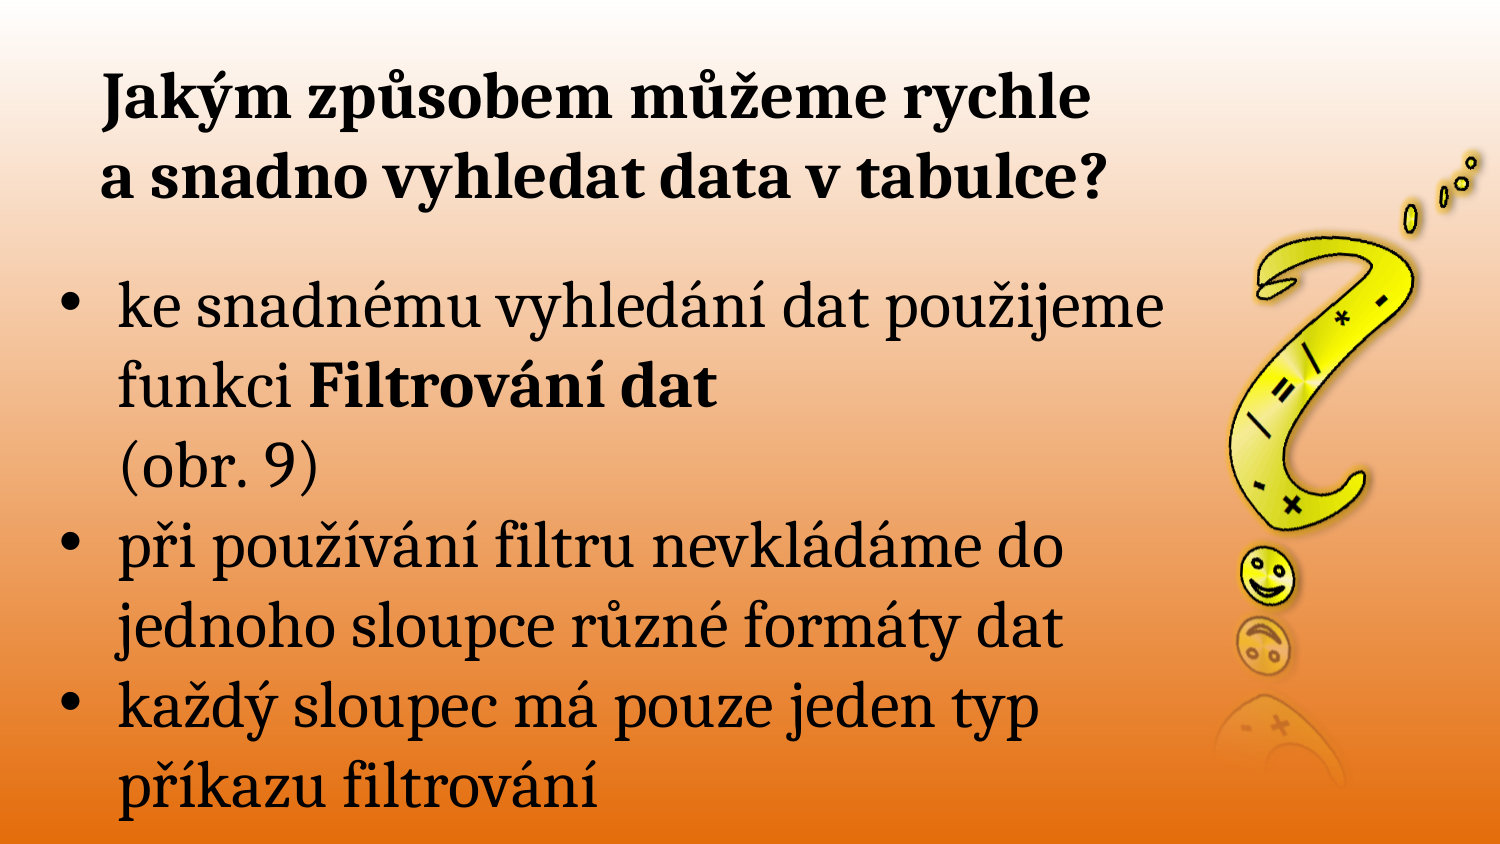

Jakým způsobem můžeme rychle
a snadno vyhledat data v tabulce?
ke snadnému vyhledání dat použijeme funkci Filtrování dat
	(obr. 9)
při používání filtru nevkládáme do jednoho sloupce různé formáty dat
každý sloupec má pouze jeden typ příkazu filtrování